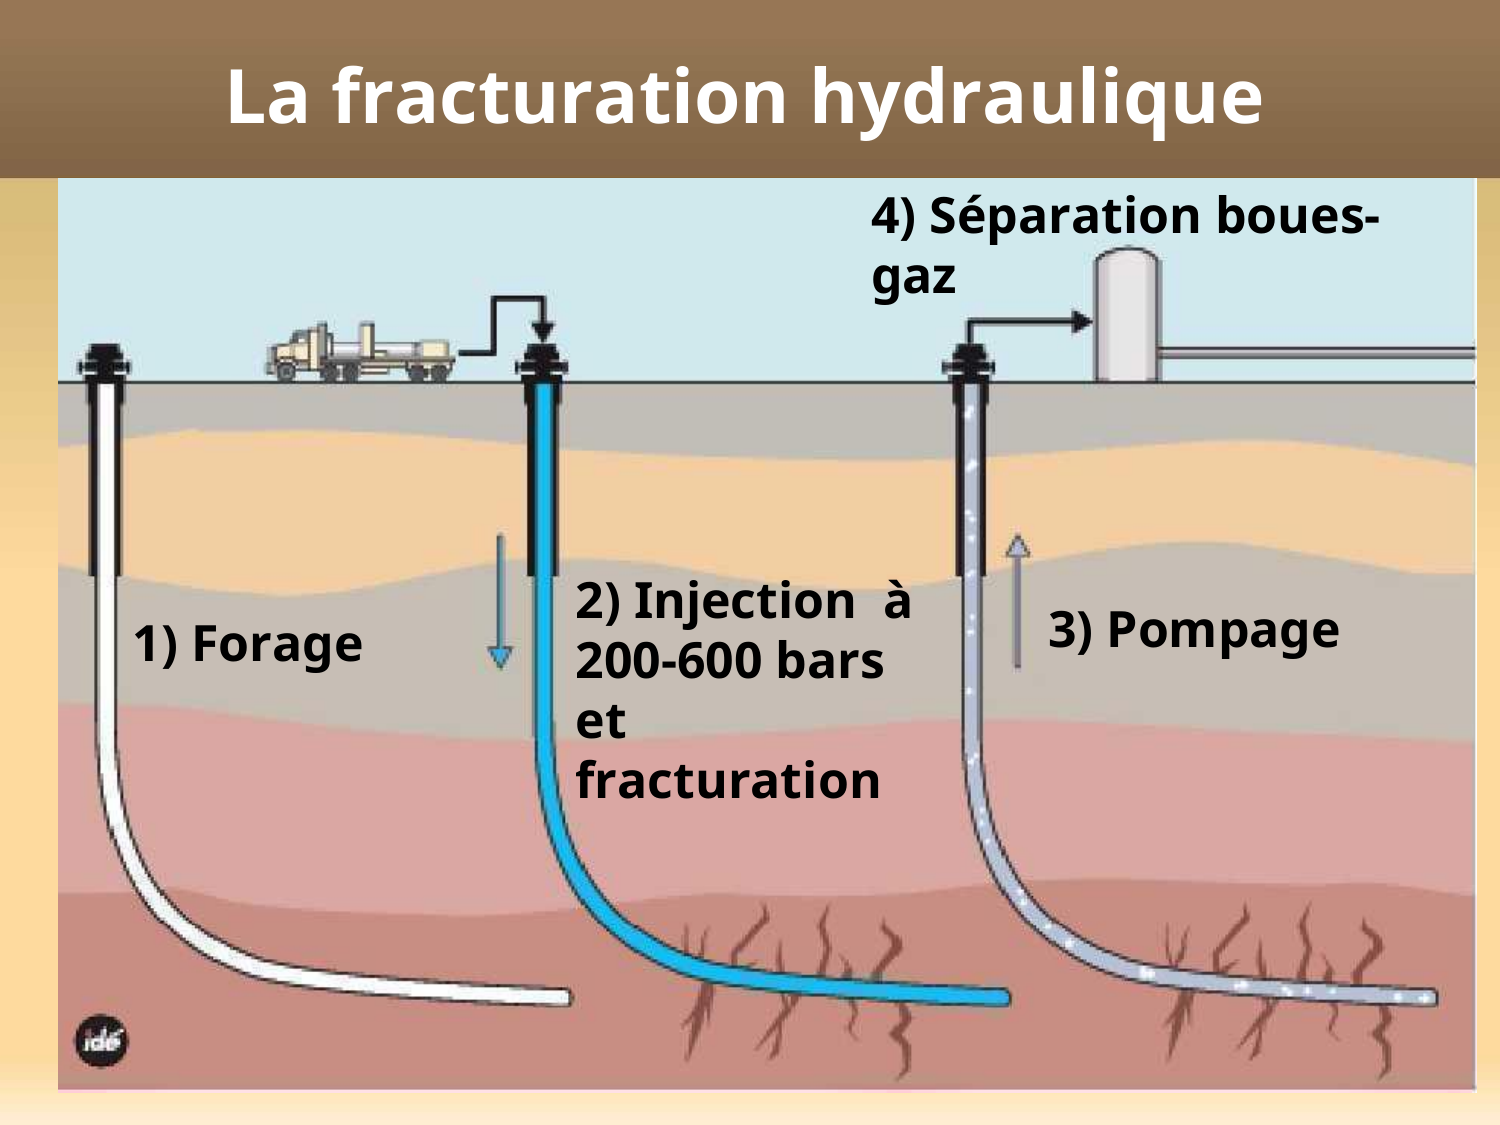

# La fracturation hydraulique
4) Séparation boues-gaz
2) Injection à 200-600 bars et fracturation
3) Pompage
1) Forage